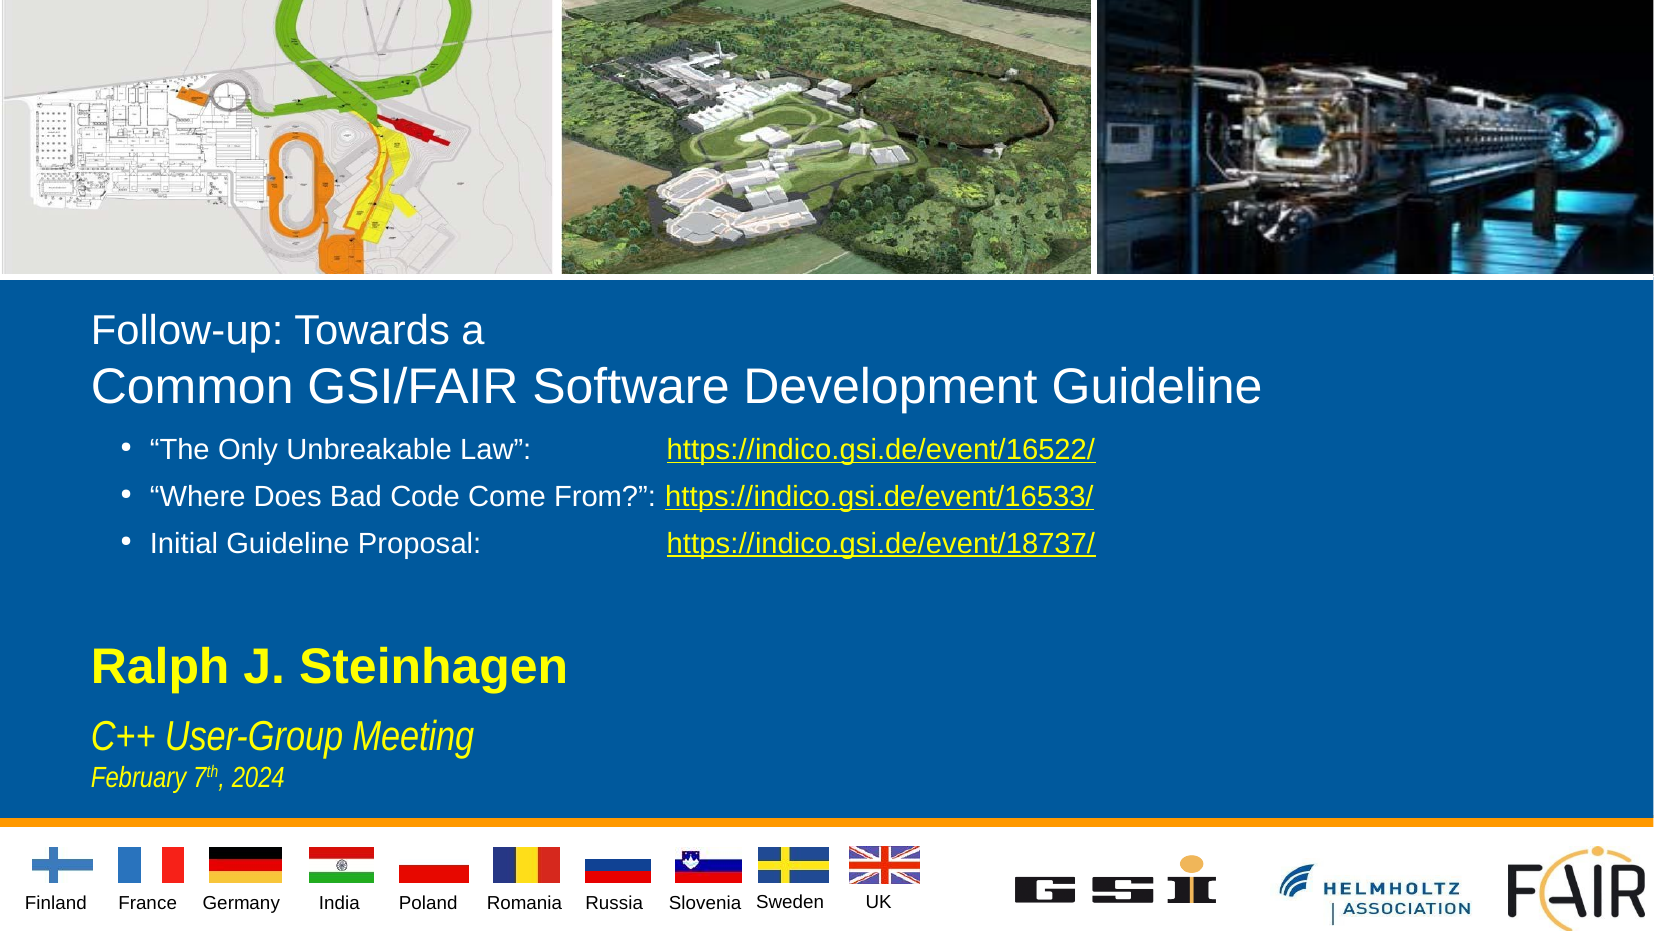

Follow-up: Towards a
Common GSI/FAIR Software Development Guideline
“The Only Unbreakable Law”: 		https://indico.gsi.de/event/16522/
“Where Does Bad Code Come From?”: https://indico.gsi.de/event/16533/
Initial Guideline Proposal: 			https://indico.gsi.de/event/18737/
Ralph J. Steinhagen
C++ User-Group Meeting
February 7th, 2024
UK
Sweden
Slovenia
Finland
Russia
France
Germany
India
Poland
Romania